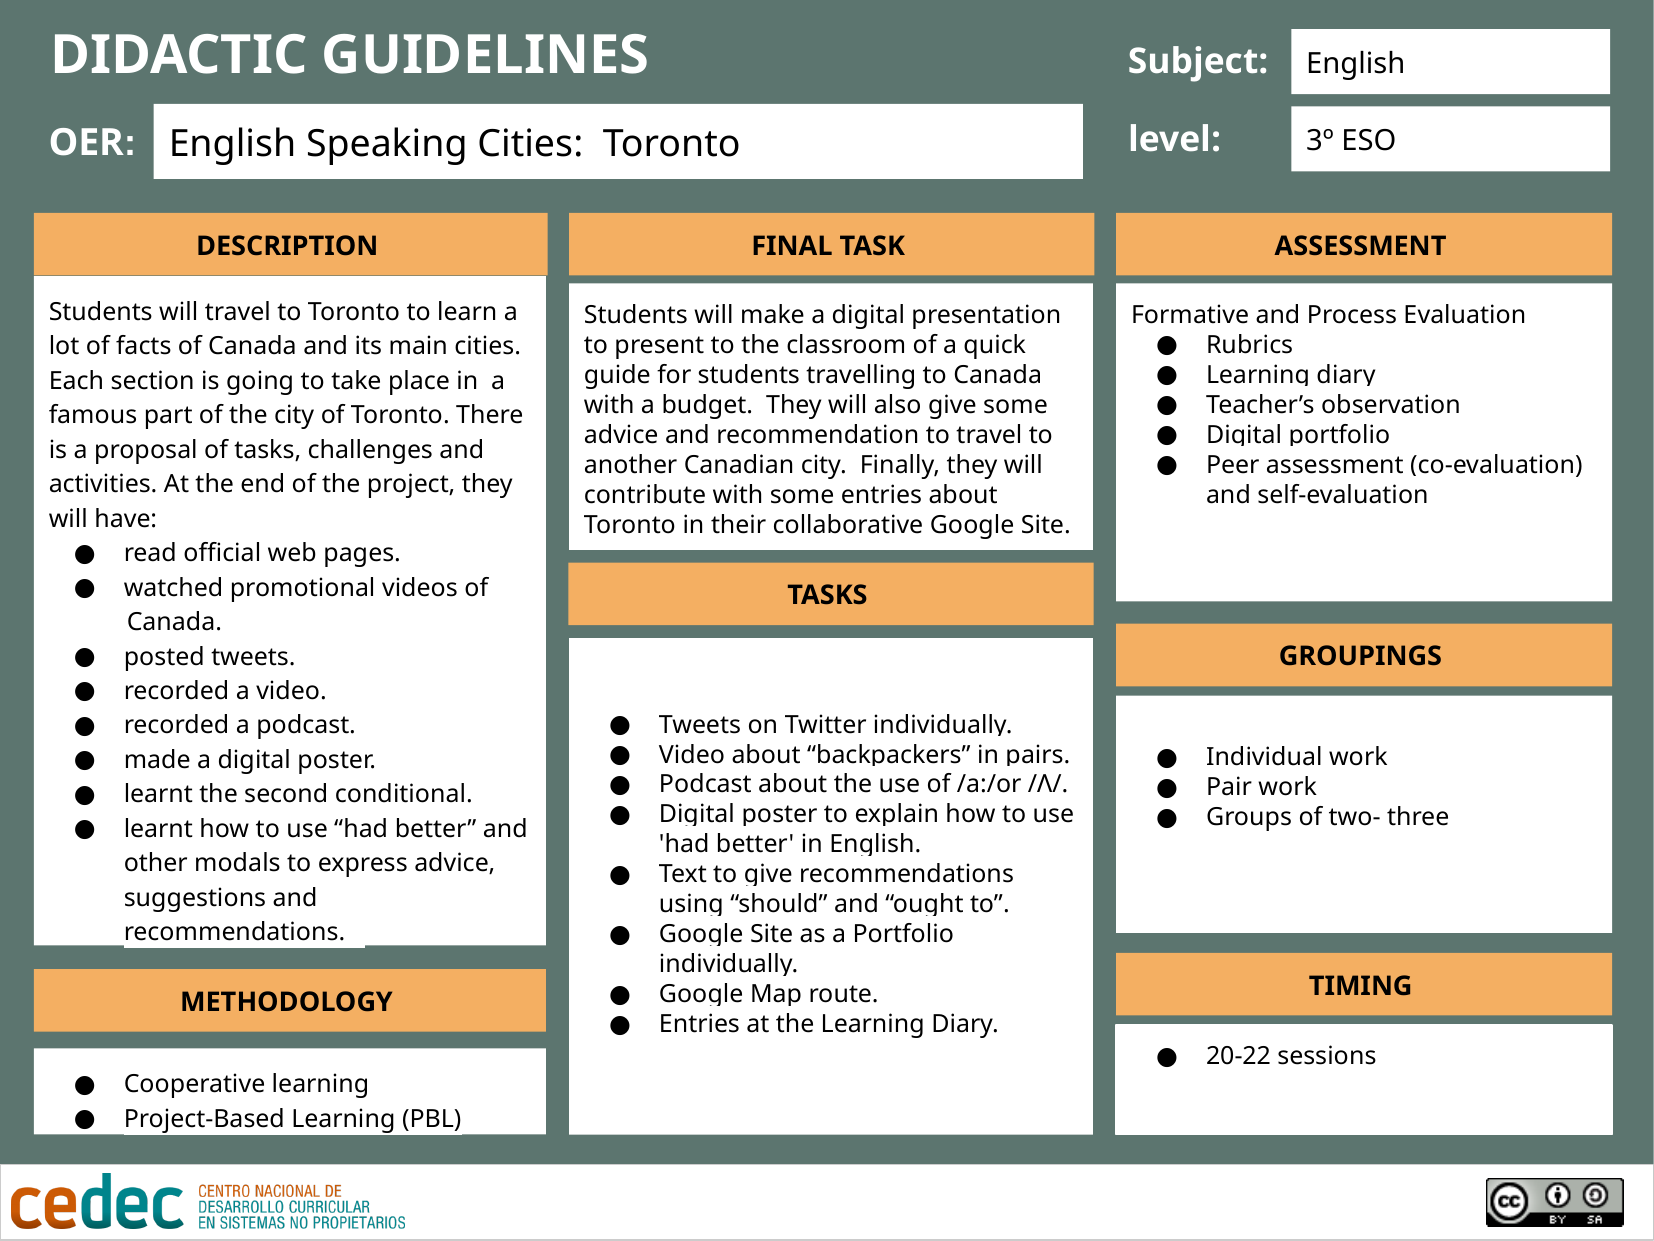

DIDACTIC GUIDELINES
English
Subject:
English Speaking Cities: Toronto
3º ESO
level:
OER:
DESCRIPTION
FINAL TASK
ASSESSMENT
Students will travel to Toronto to learn a lot of facts of Canada and its main cities. Each section is going to take place in a famous part of the city of Toronto. There is a proposal of tasks, challenges and activities. At the end of the project, they will have:
read official web pages.
watched promotional videos of
 Canada.
posted tweets.
recorded a video.
recorded a podcast.
made a digital poster.
learnt the second conditional.
learnt how to use “had better” and
other modals to express advice, suggestions and recommendations.
Students will make a digital presentation to present to the classroom of a quick guide for students travelling to Canada with a budget. They will also give some advice and recommendation to travel to another Canadian city. Finally, they will contribute with some entries about Toronto in their collaborative Google Site.
Formative and Process Evaluation
Rubrics
Learning diary
Teacher’s observation
Digital portfolio
Peer assessment (co-evaluation) and self-evaluation
TASKS
GROUPINGS
Tweets on Twitter individually.
Video about “backpackers” in pairs.
Podcast about the use of /a:/or /Λ/.
Digital poster to explain how to use 'had better' in English.
Text to give recommendations using “should” and “ought to”.
Google Site as a Portfolio individually.
Google Map route.
Entries at the Learning Diary.
Individual work
Pair work
Groups of two- three
TIMING
METHODOLOGY
20-22 sessions
Cooperative learning
Project-Based Learning (PBL)